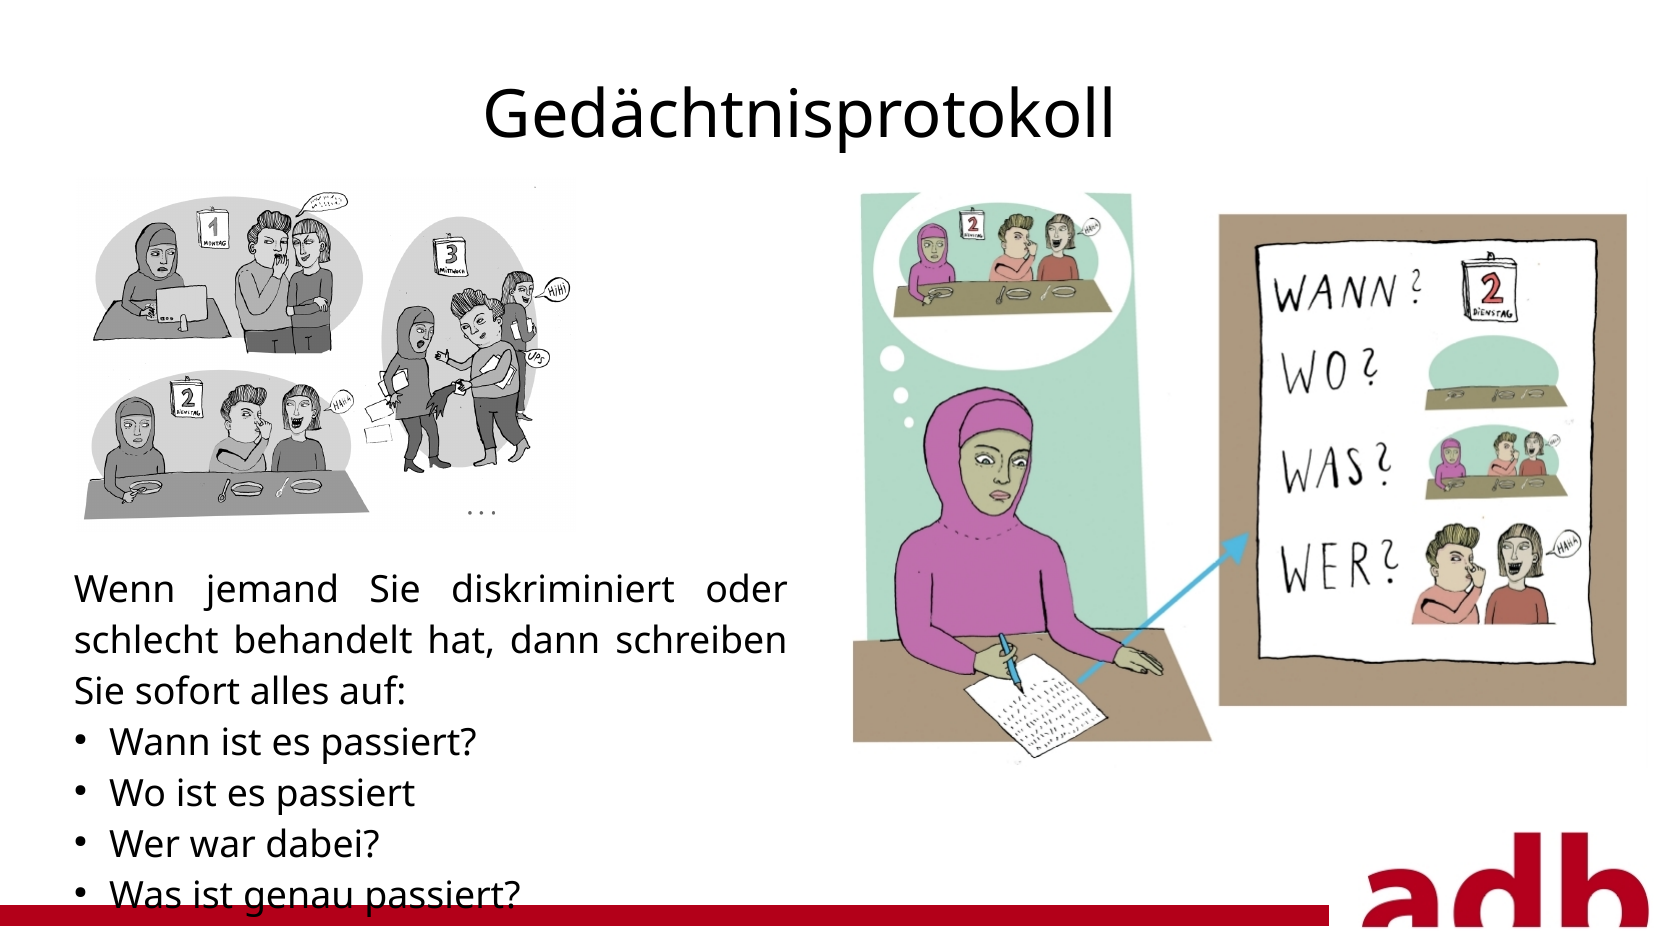

Gedächtnisprotokoll
Wenn jemand Sie diskriminiert oder schlecht behandelt hat, dann schreiben Sie sofort alles auf:
Wann ist es passiert?
Wo ist es passiert
Wer war dabei?
Was ist genau passiert?